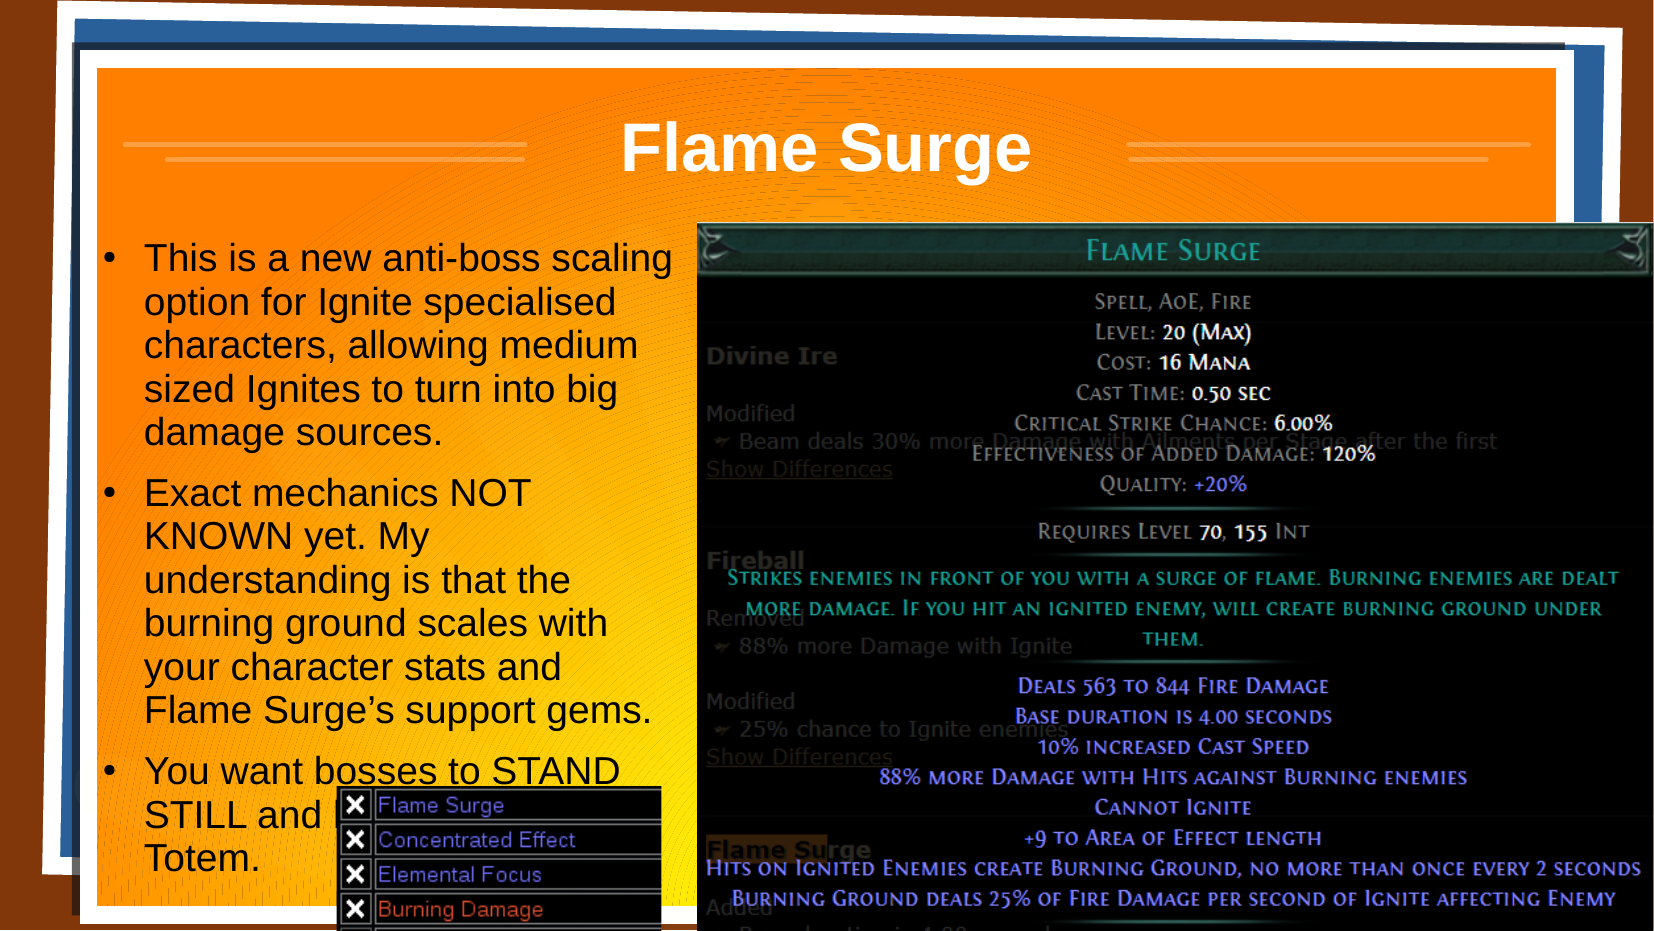

# Flame Surge
This is a new anti-boss scaling option for Ignite specialised characters, allowing medium sized Ignites to turn into big damage sources.
Exact mechanics NOT KNOWN yet. My understanding is that the burning ground scales with your character stats and Flame Surge’s support gems.
You want bosses to STAND STILL and burn. Enter Decoy Totem.
7